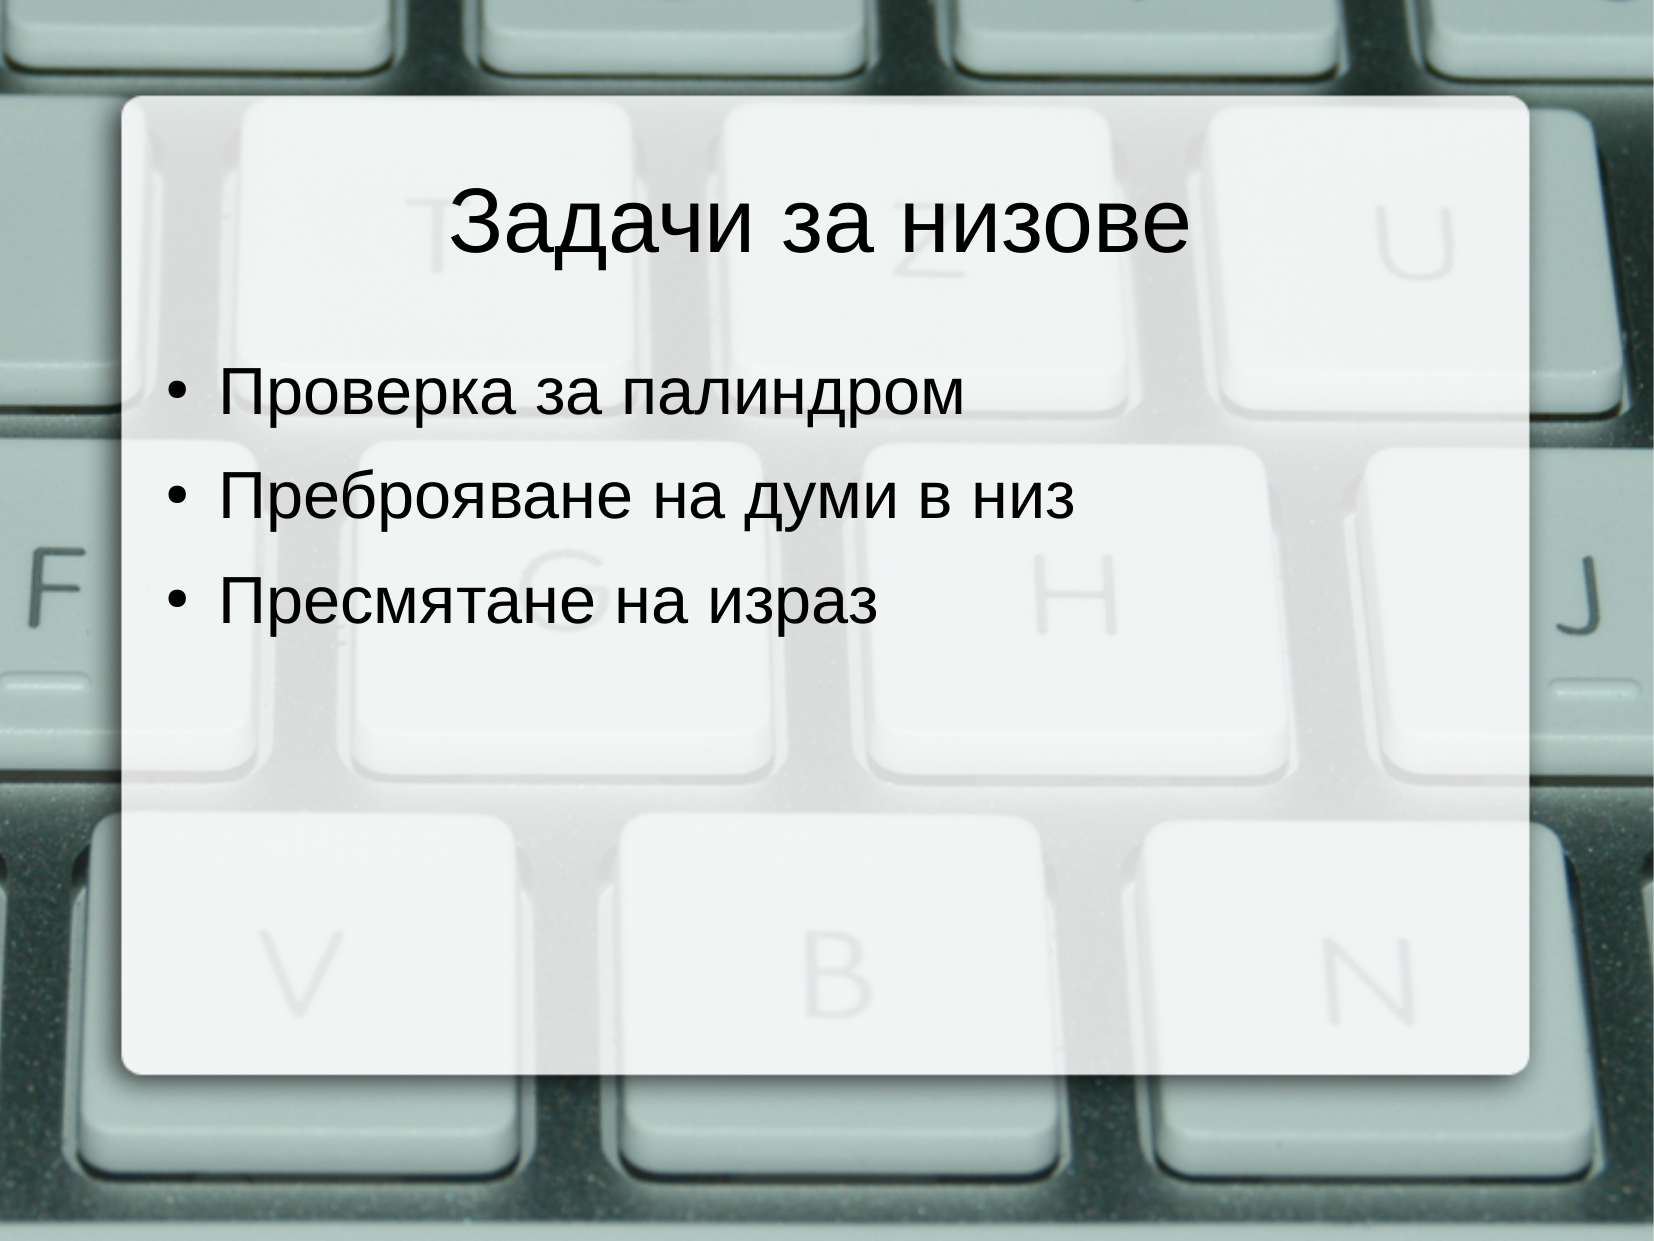

# Задачи за низове
Проверка за палиндром
Преброяване на думи в низ
Пресмятане на израз